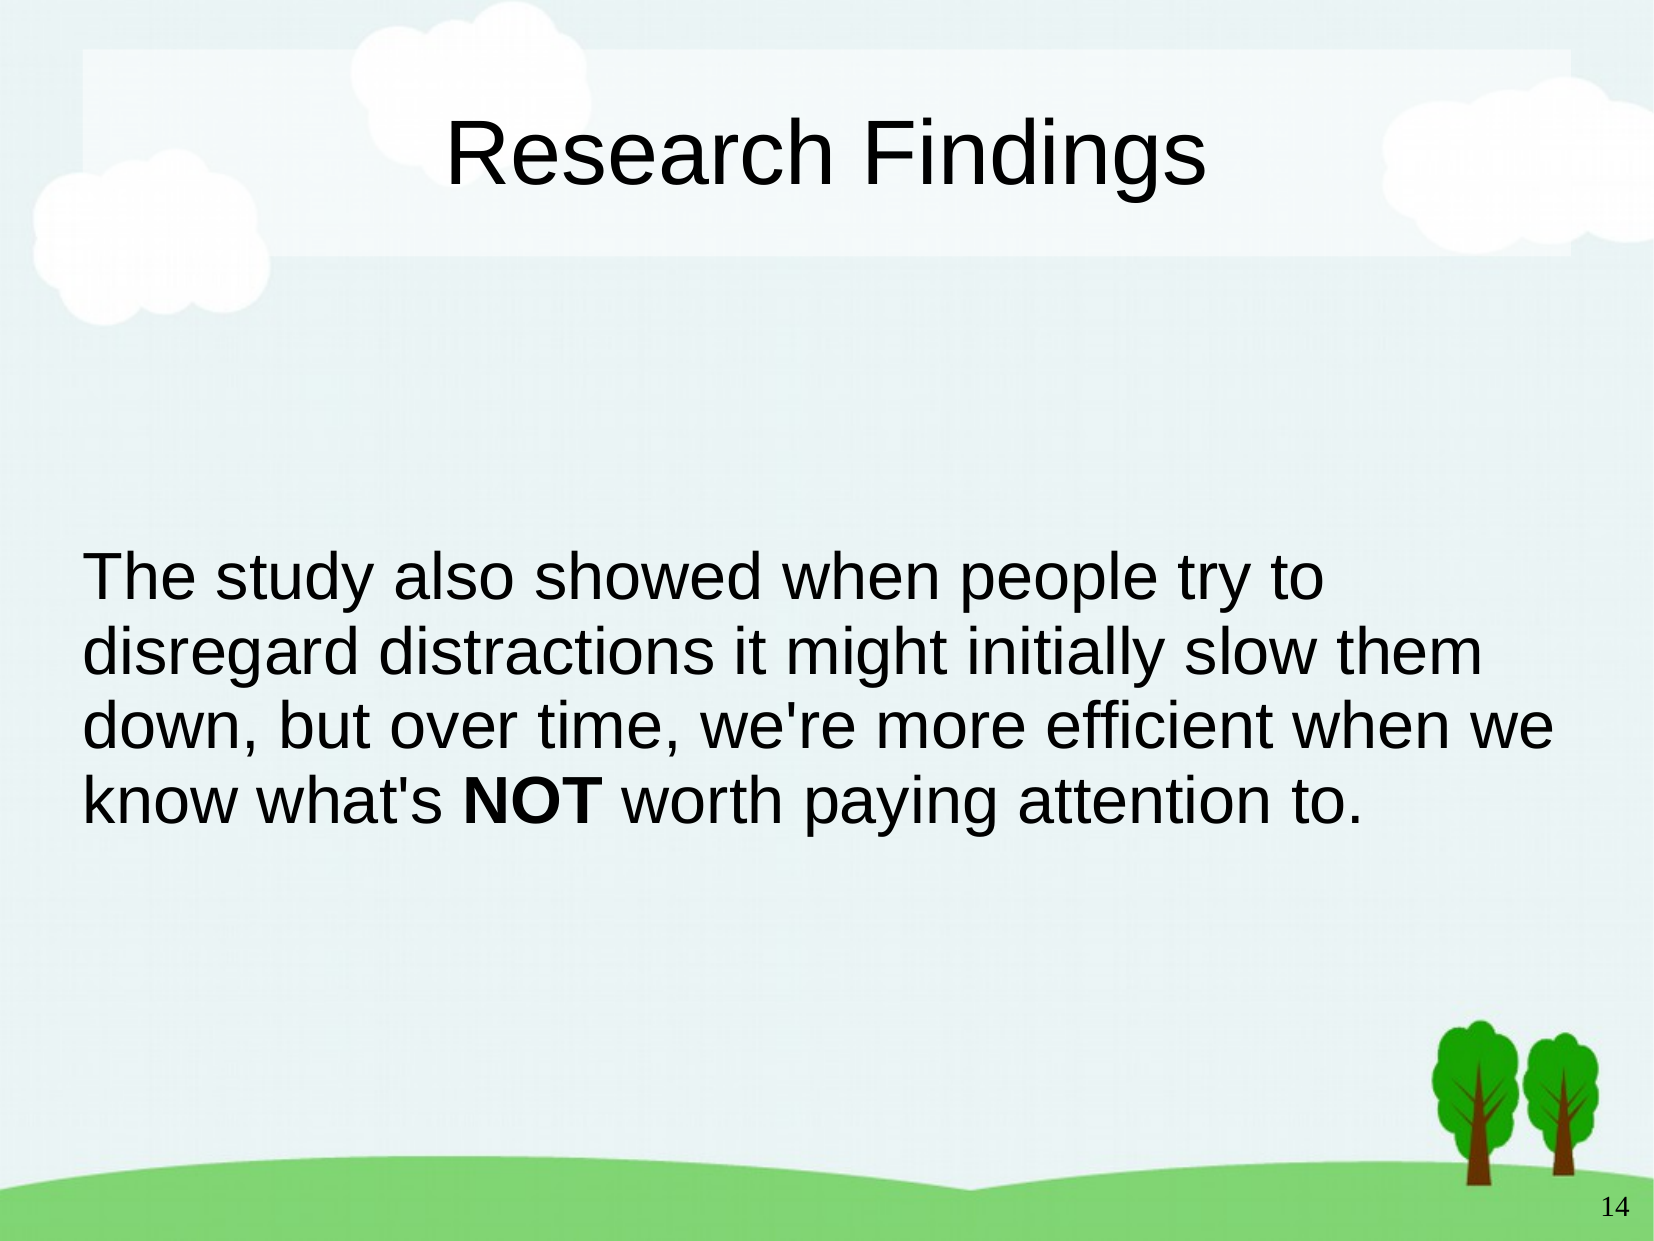

# Research Findings
The study also showed when people try to disregard distractions it might initially slow them down, but over time, we're more efficient when we know what's NOT worth paying attention to.
14